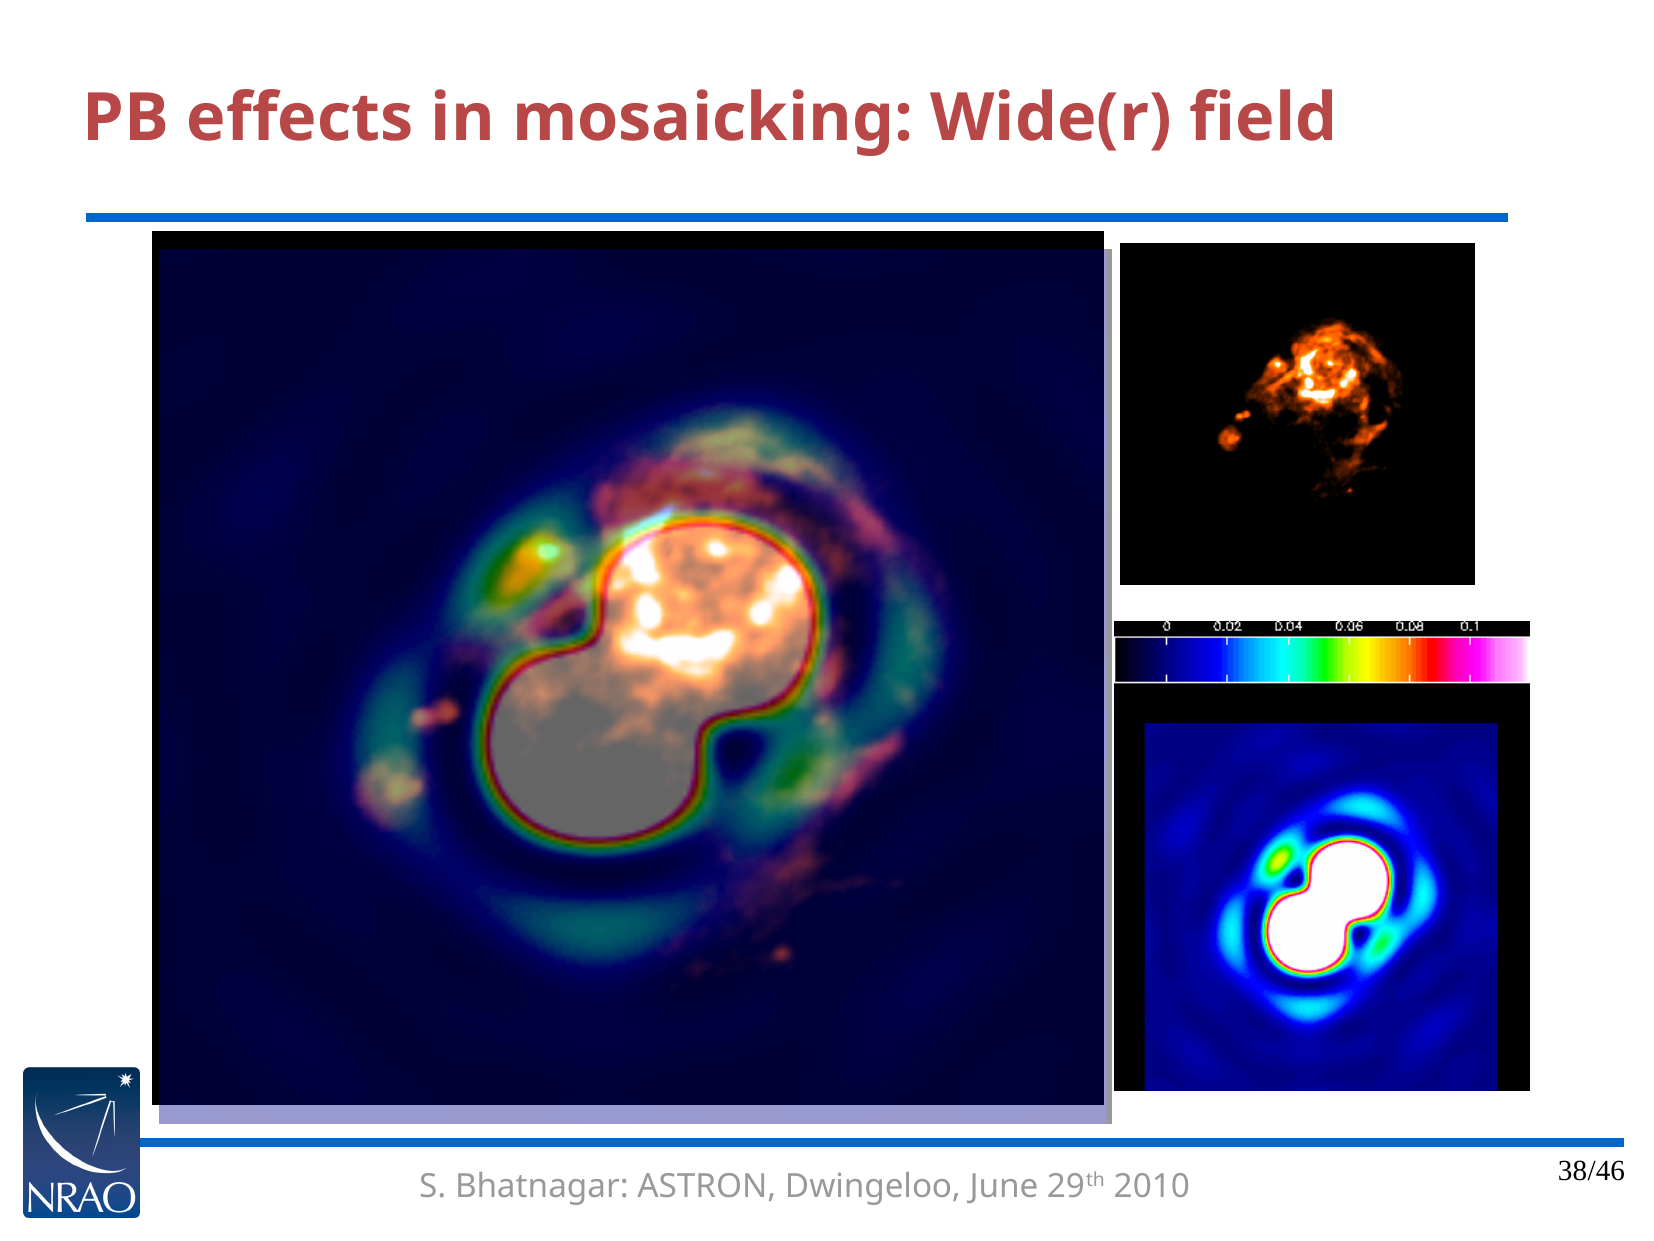

# PB effects in mosaicking: Wide(r) field
38